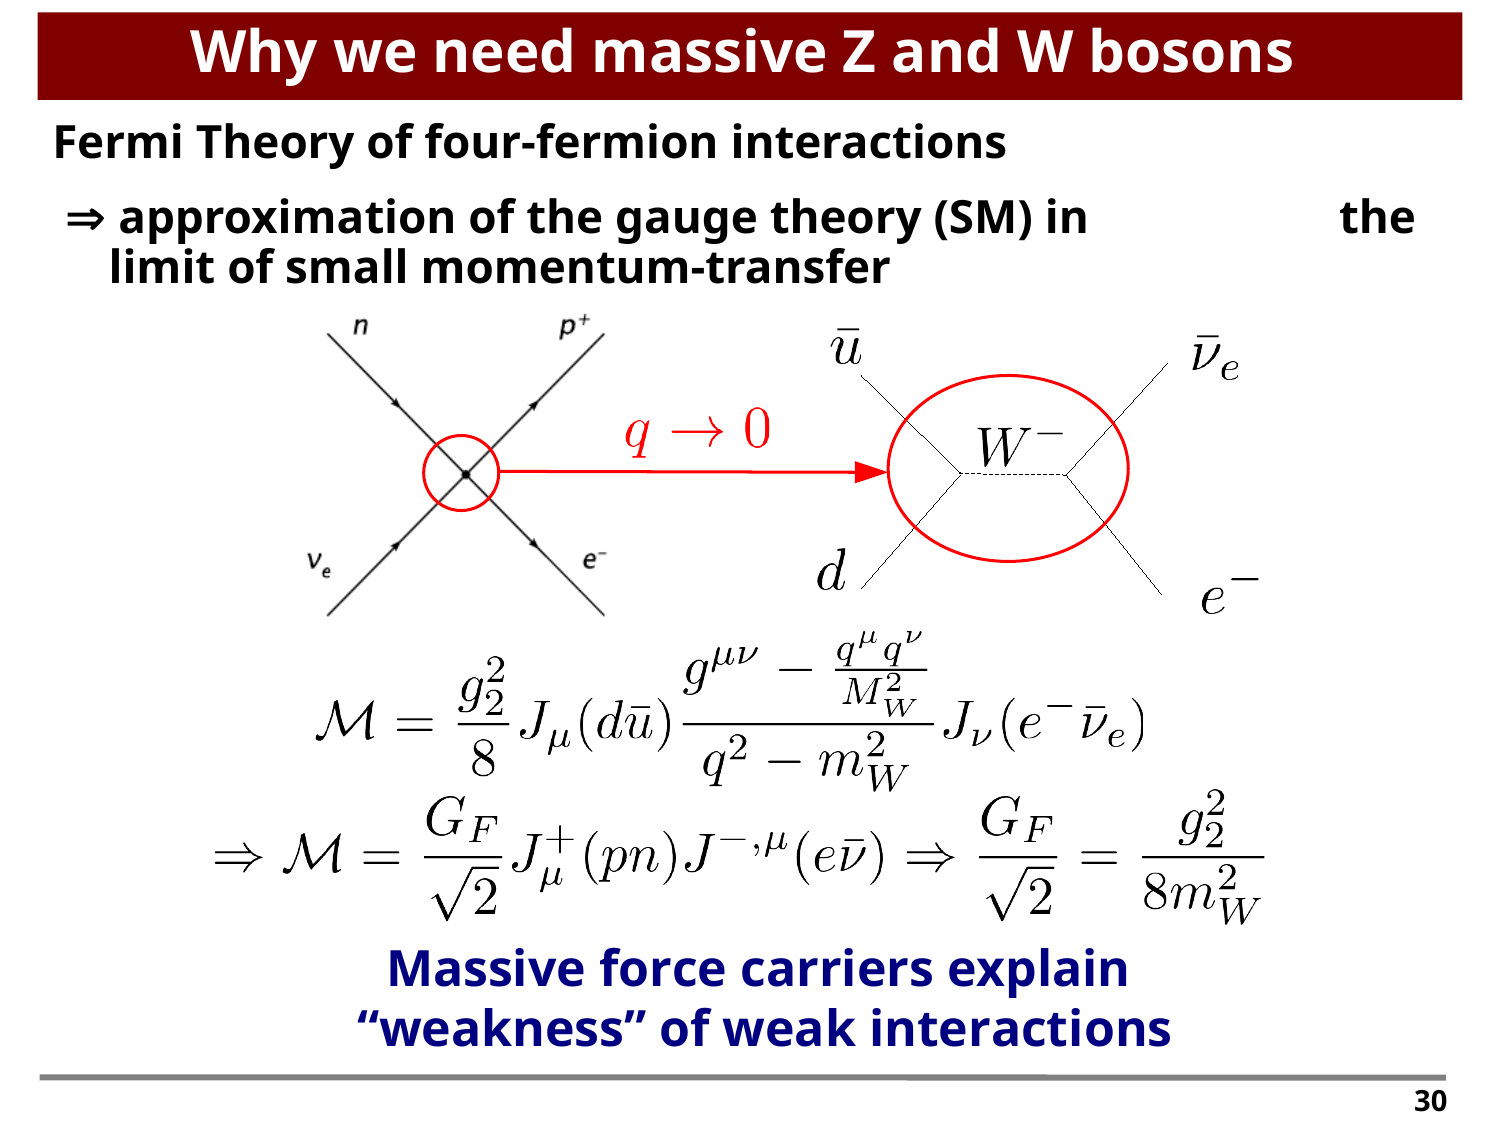

# Why we need massive Z and W bosons
Fermi Theory of four-fermion interactions
 Þ approximation of the gauge theory (SM) in 		 	 the limit of small momentum-transfer
Massive force carriers explain
“weakness” of weak interactions